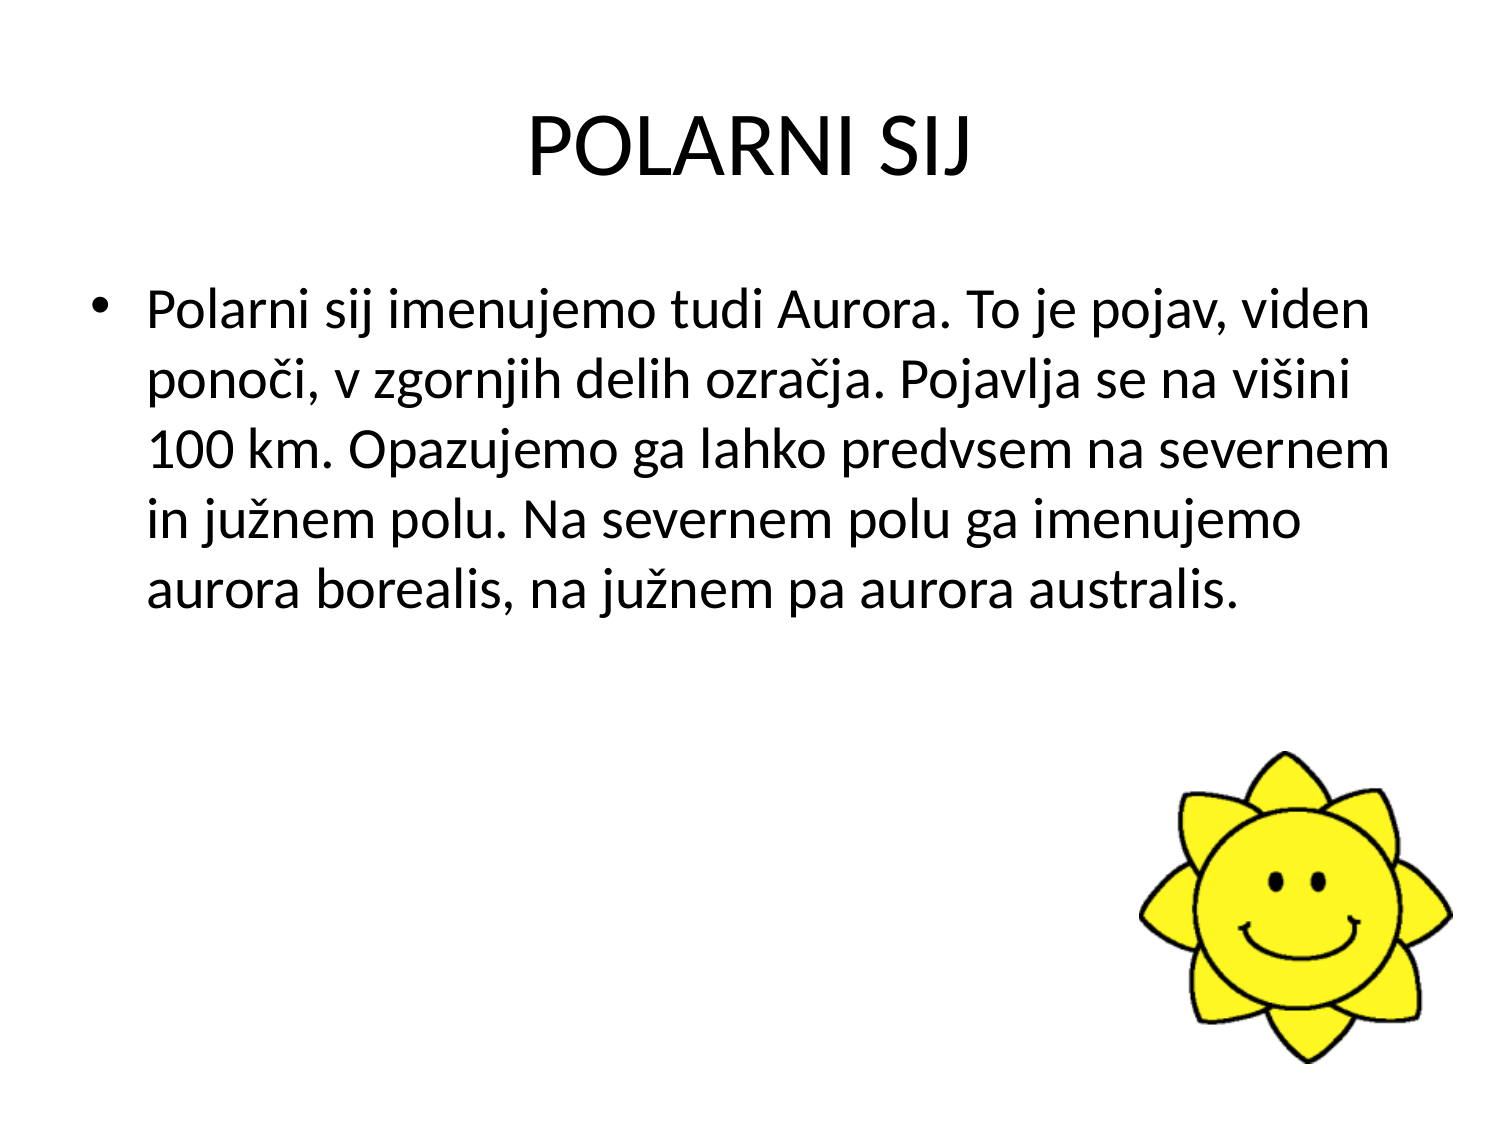

# POLARNI SIJ
Polarni sij imenujemo tudi Aurora. To je pojav, viden ponoči, v zgornjih delih ozračja. Pojavlja se na višini 100 km. Opazujemo ga lahko predvsem na severnem in južnem polu. Na severnem polu ga imenujemo aurora borealis, na južnem pa aurora australis.